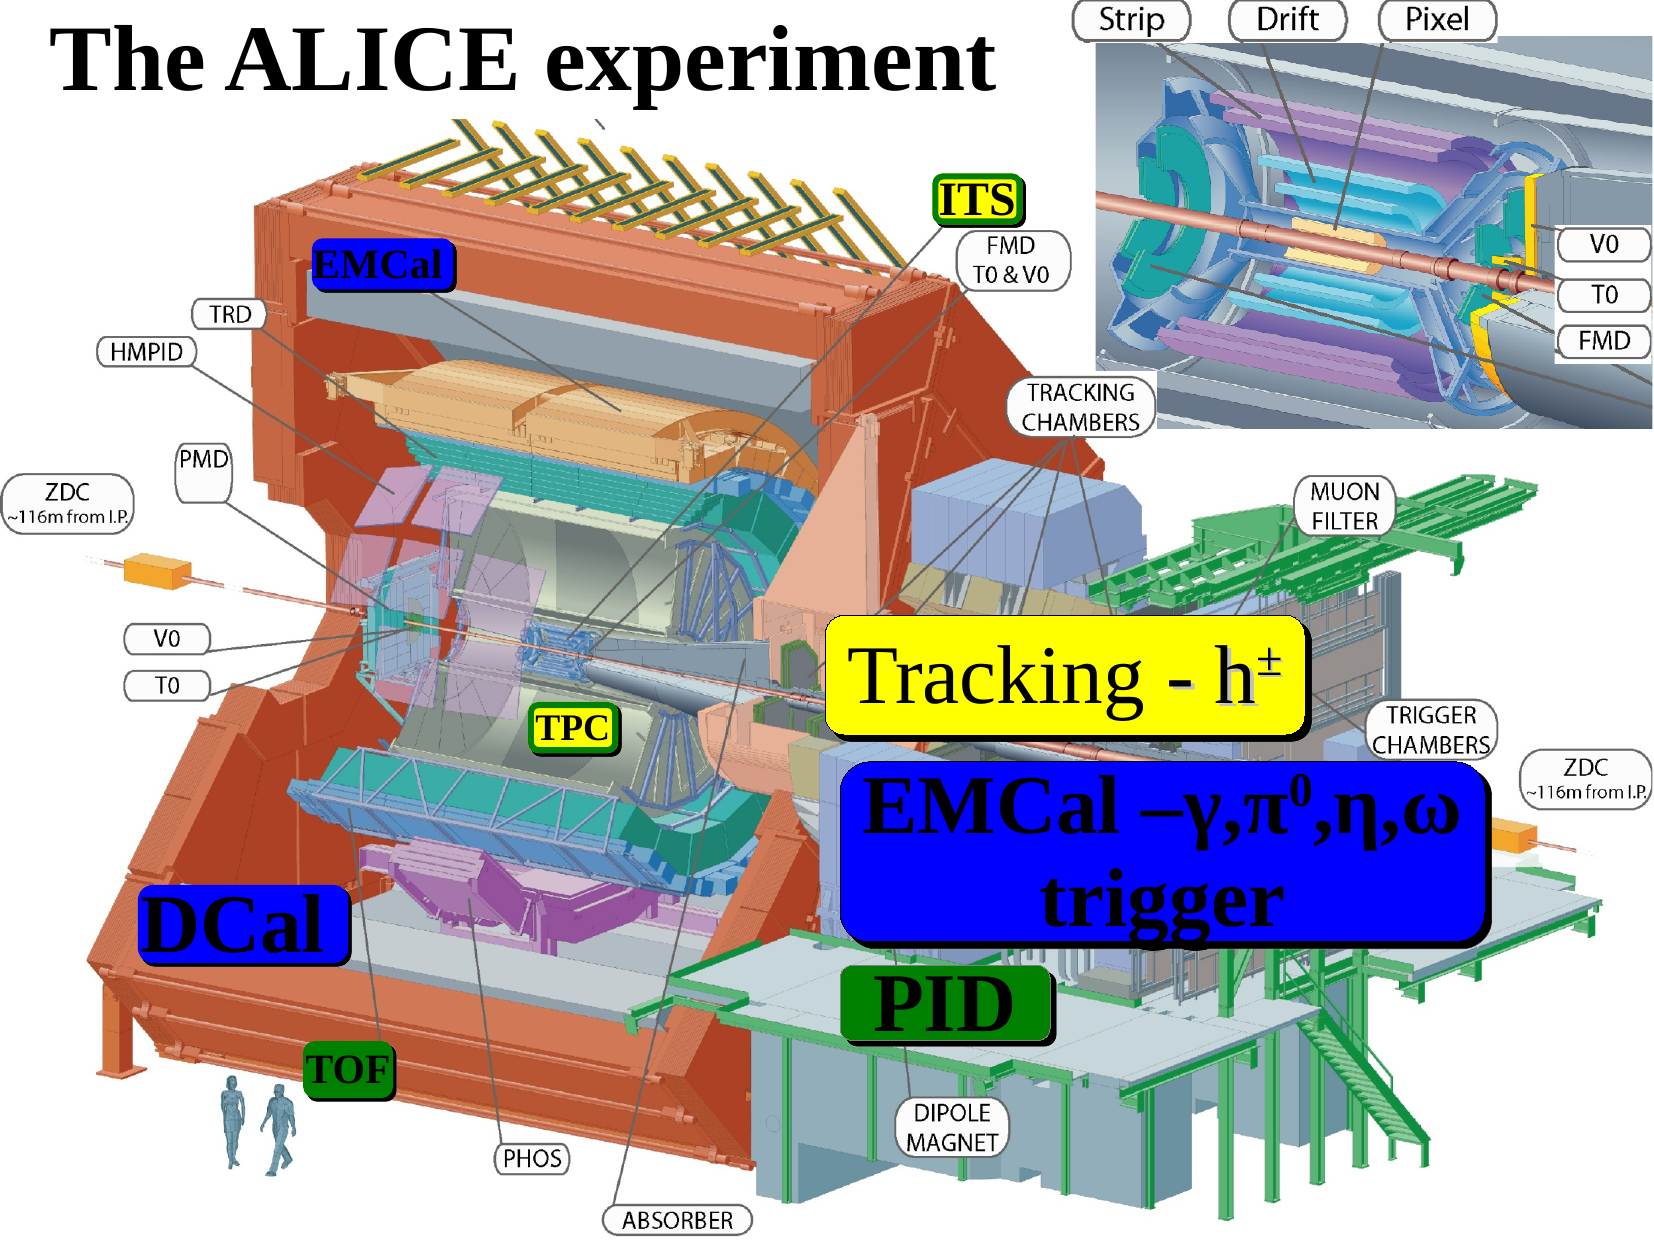

The ALICE experiment
PID
TOF
ITS
Tracking - h±
TPC
EMCal
EMCal –γ,π0,η,ω
trigger
DCal